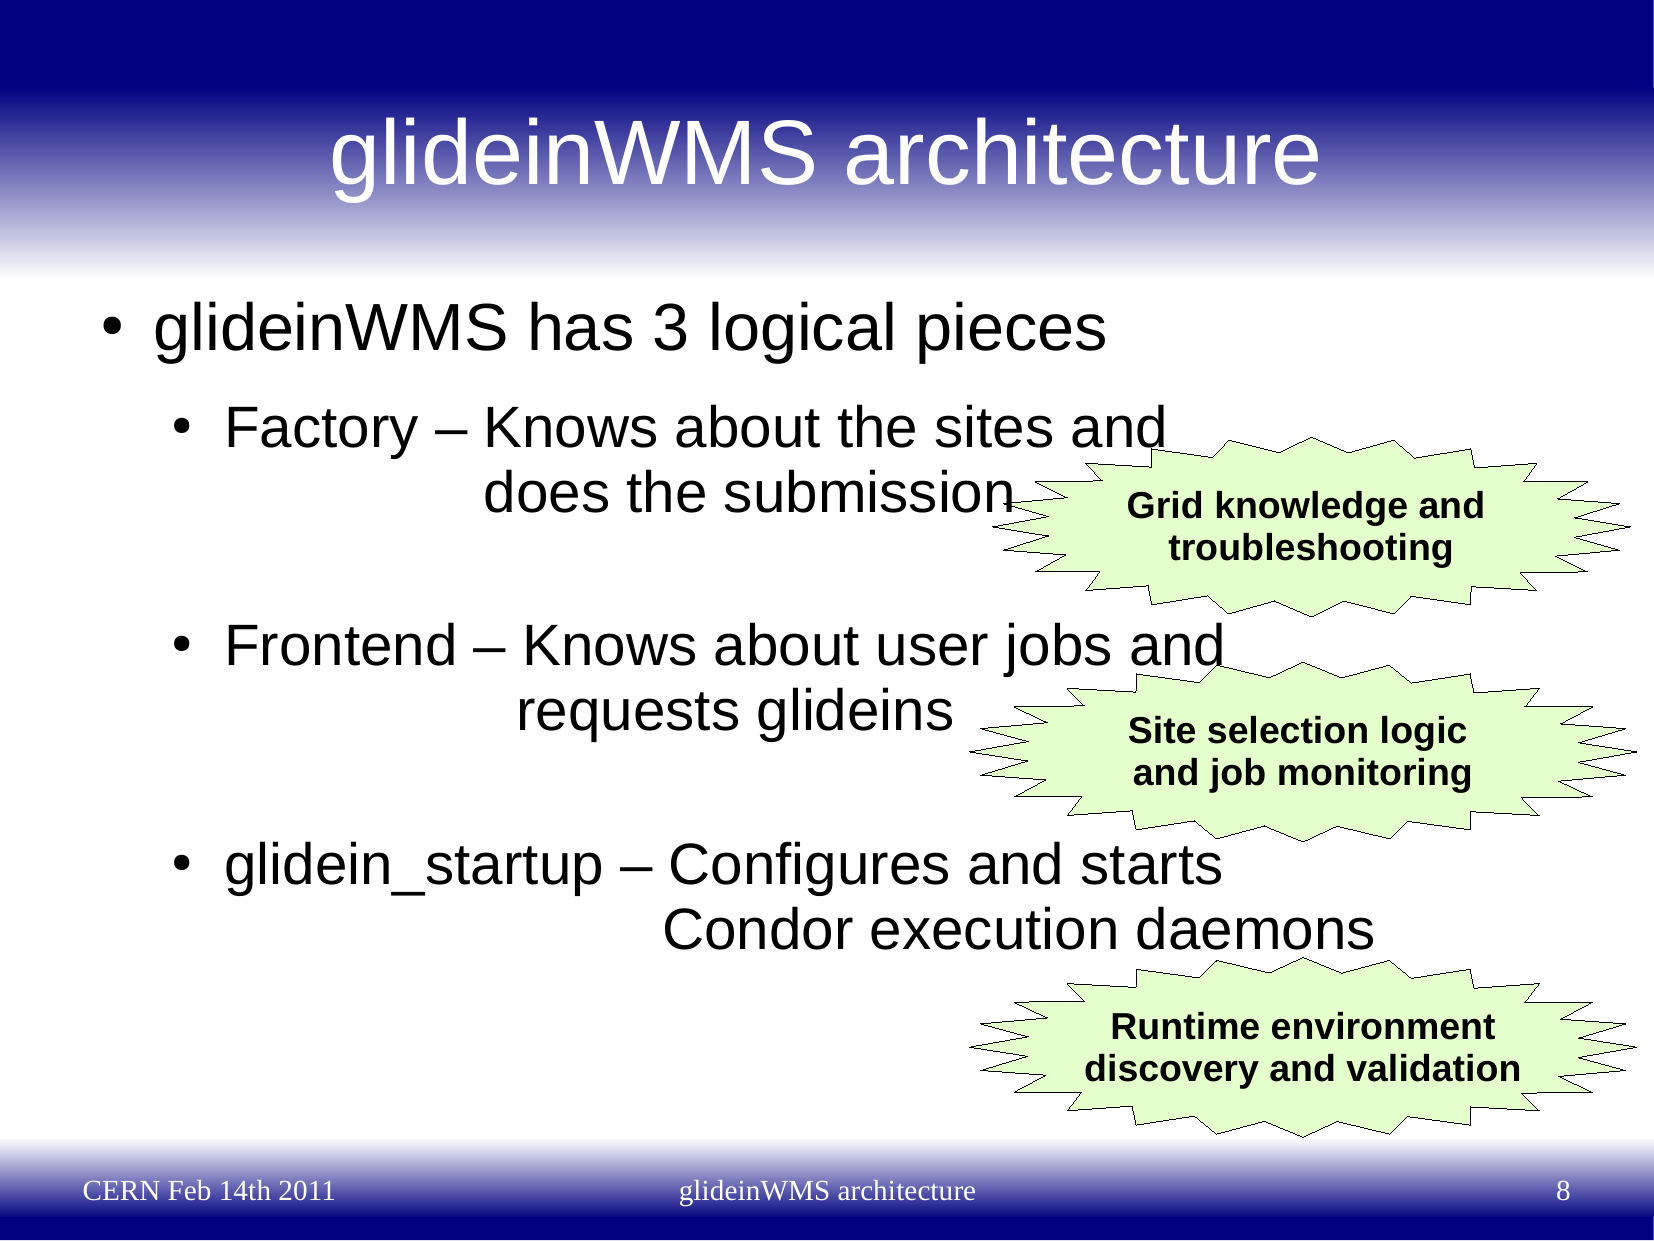

# glideinWMS architecture
glideinWMS has 3 logical pieces
Factory – Knows about the sites and
 does the submission
Frontend – Knows about user jobs and
 requests glideins
glidein_startup – Configures and starts
 Condor execution daemons
Grid knowledge and
troubleshooting
Site selection logic
and job monitoring
Runtime environment
discovery and validation
CERN Feb 14th 2011
glideinWMS architecture
8